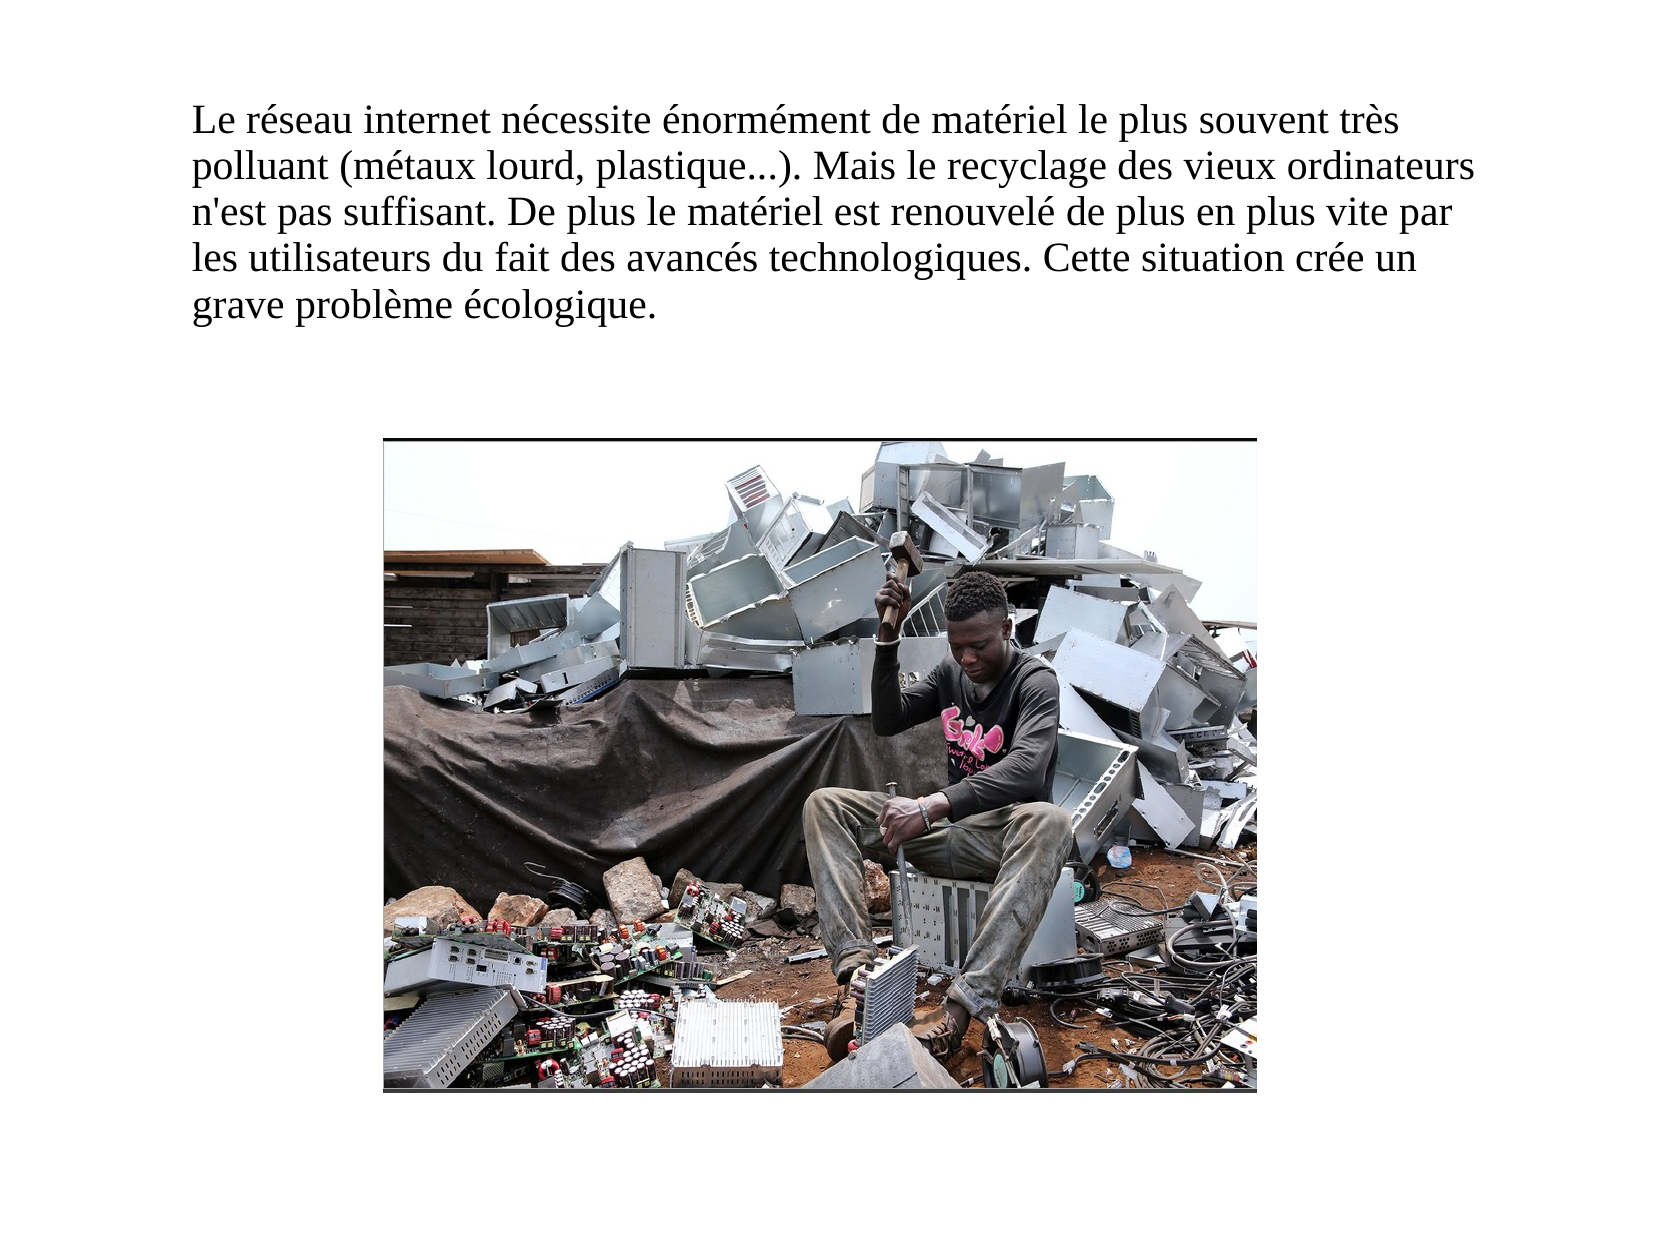

Le réseau internet nécessite énormément de matériel le plus souvent très polluant (métaux lourd, plastique...). Mais le recyclage des vieux ordinateurs n'est pas suffisant. De plus le matériel est renouvelé de plus en plus vite par les utilisateurs du fait des avancés technologiques. Cette situation crée un grave problème écologique.